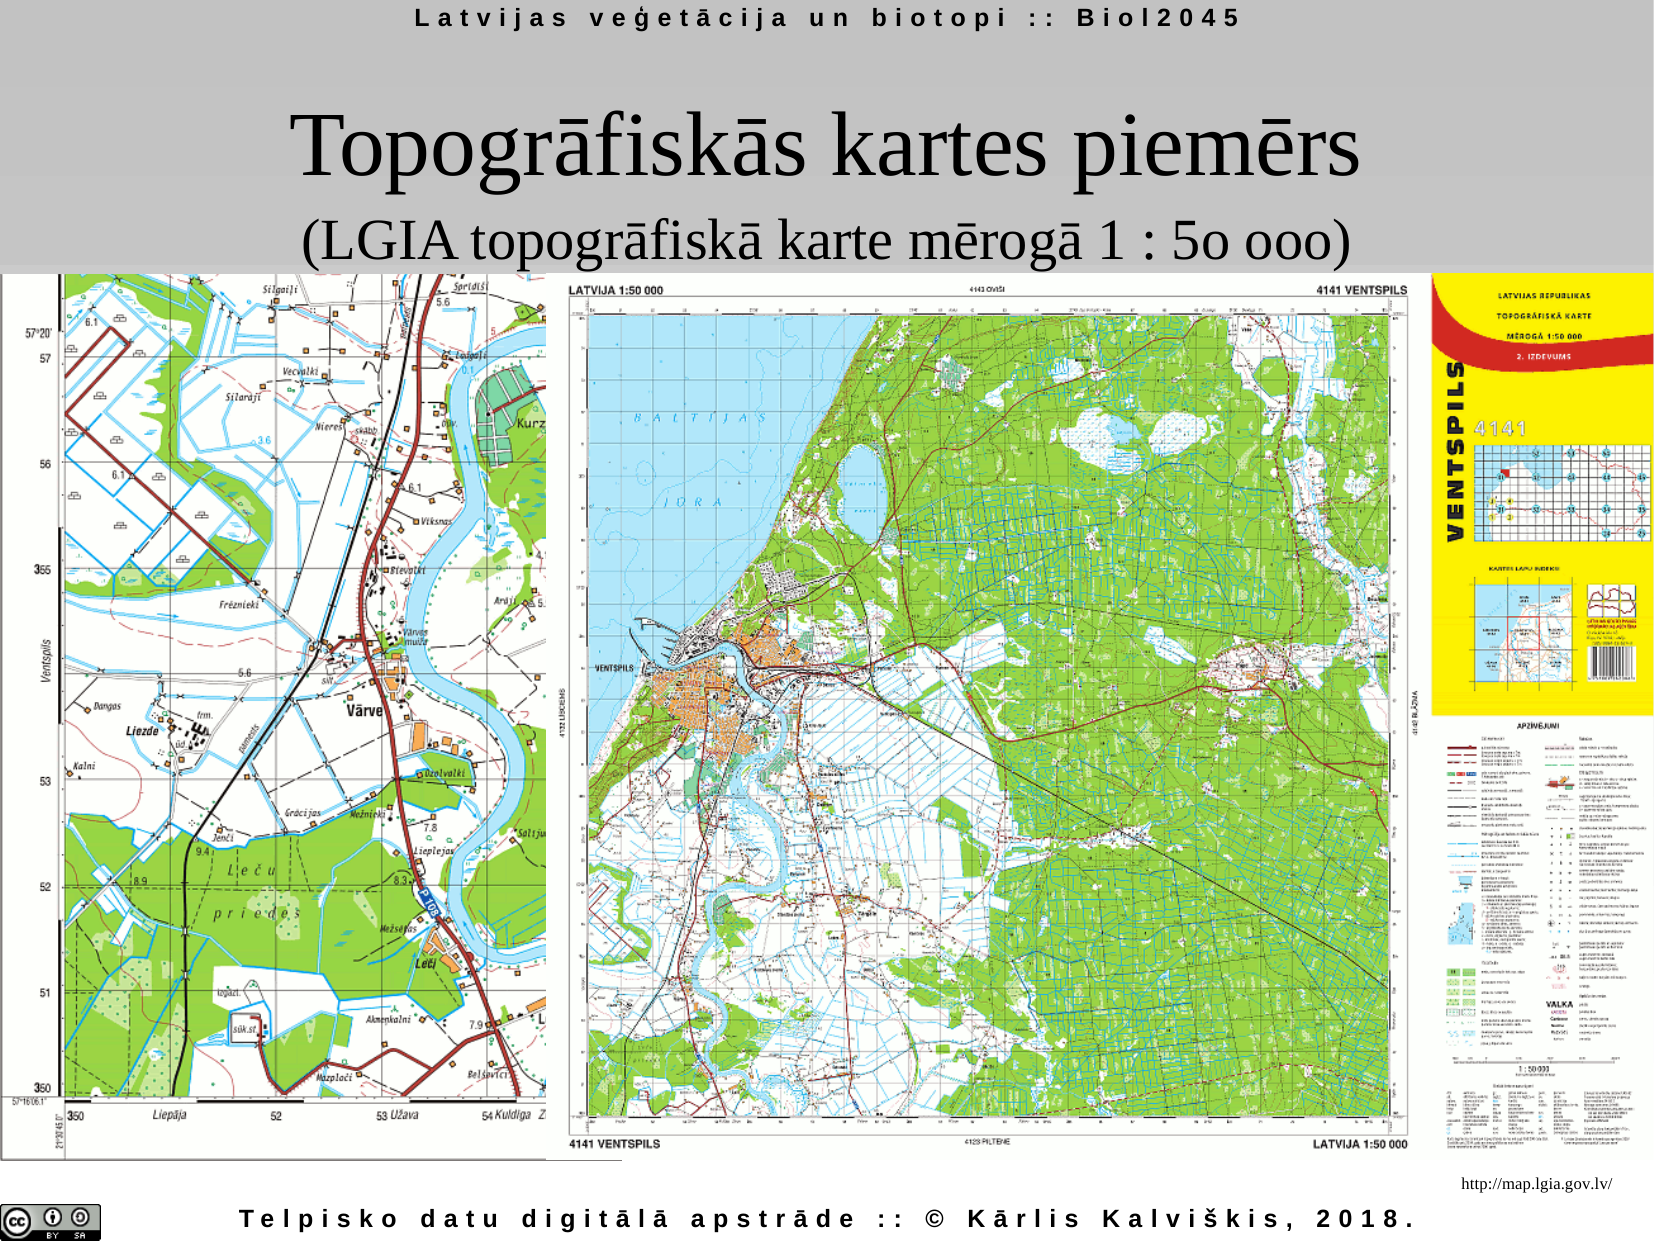

# Topogrāfiskās kartes piemērs (LGIA topogrāfiskā karte mērogā 1 : 5o ooo)
http://map.lgia.gov.lv/